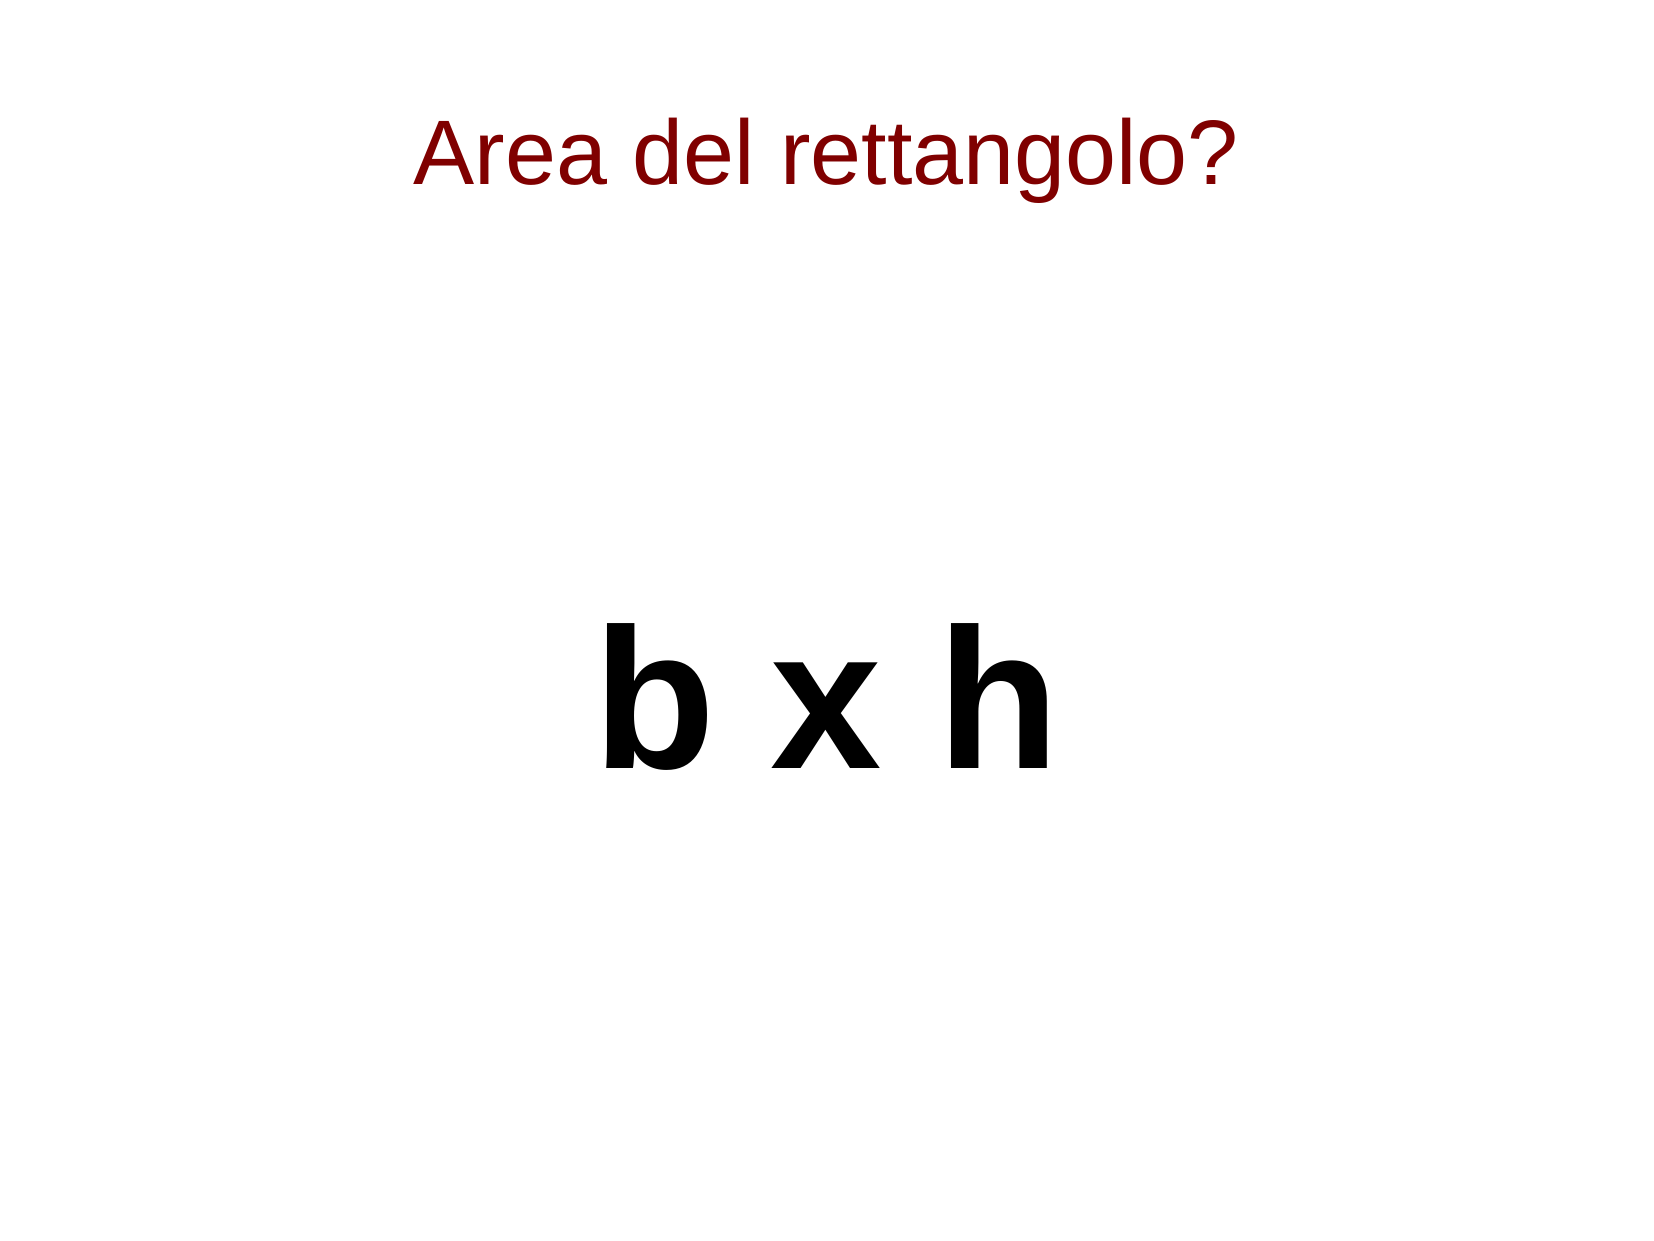

# Area del rettangolo?
b x h